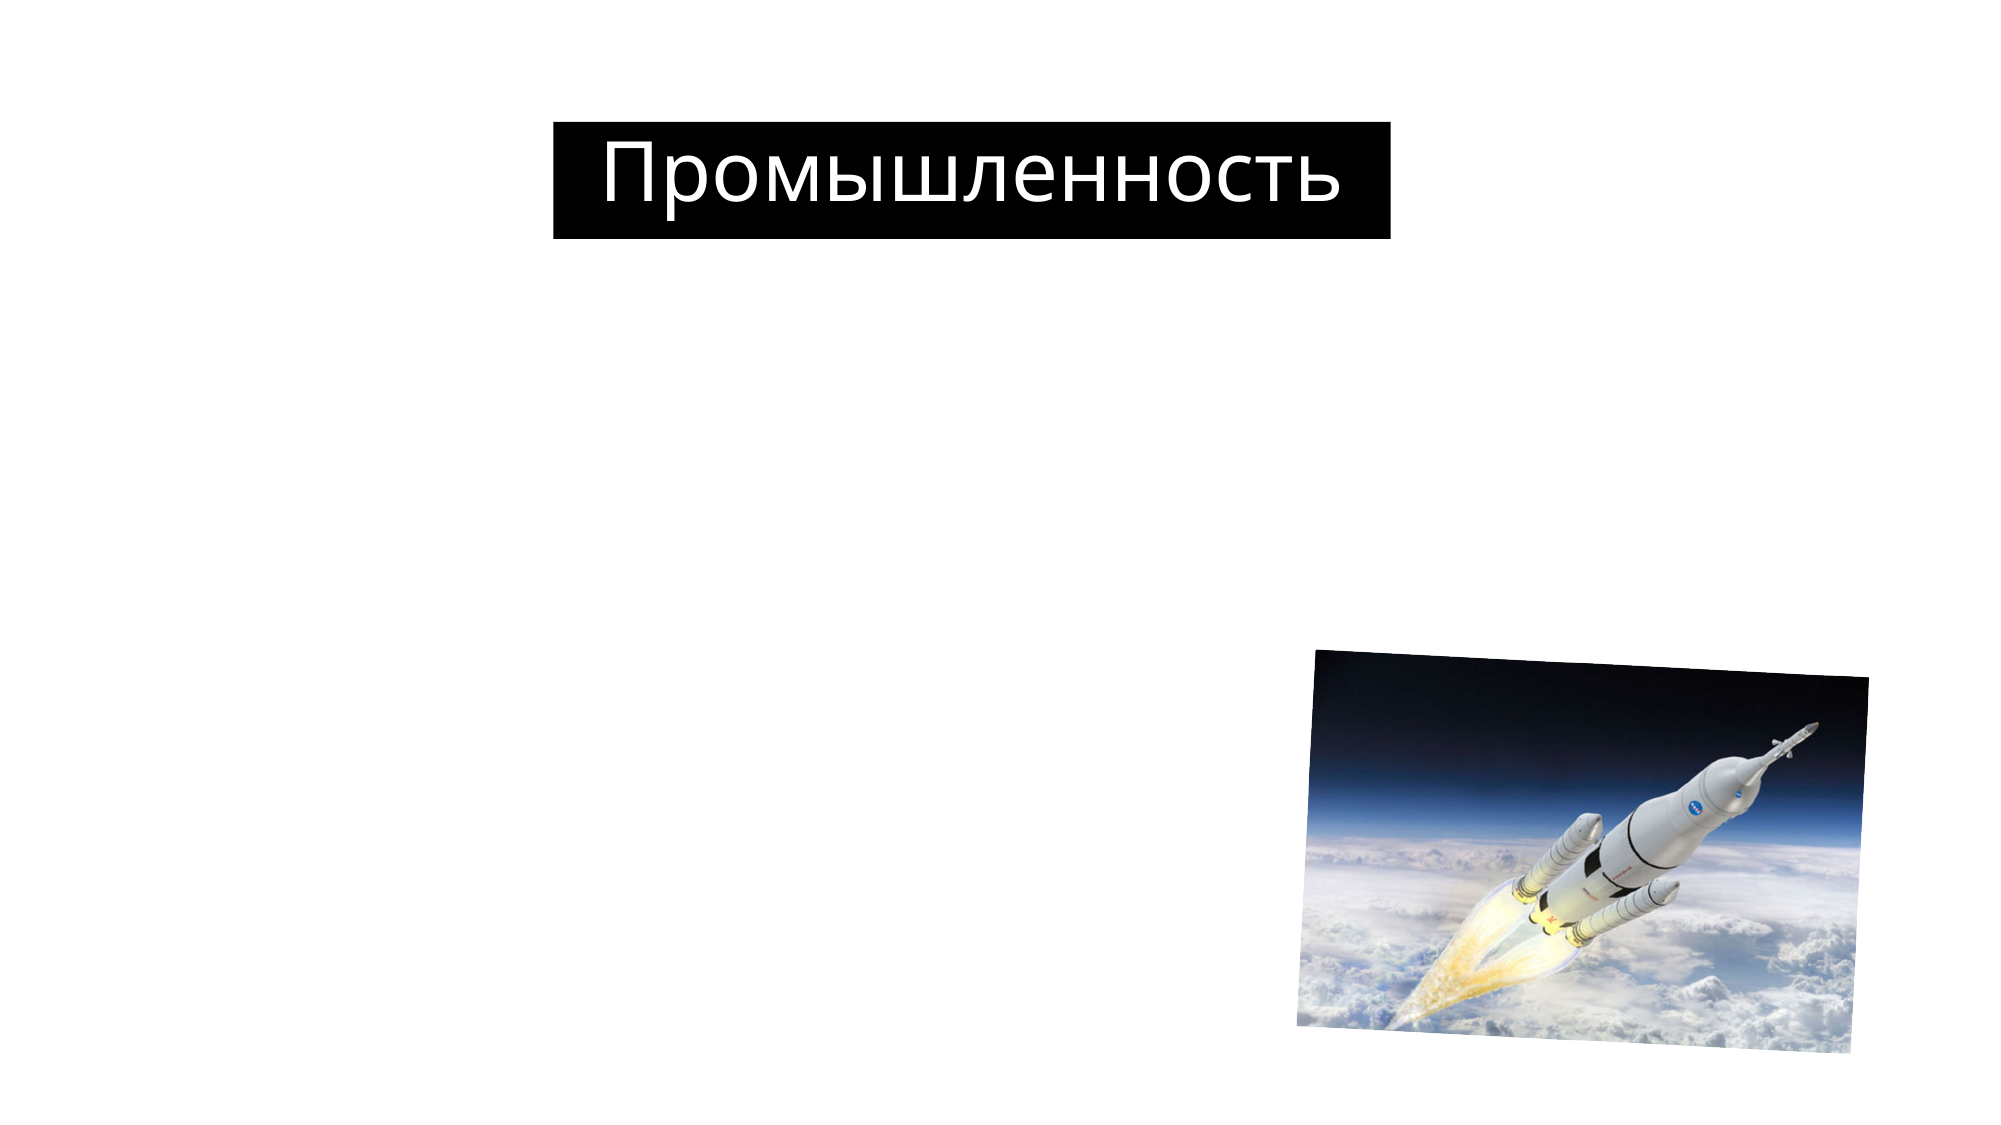

Промышленность
 Kрупнейший в общероссийском масштабе финансовый центр, международный деловой центр и центр управления большой частью экономики страны
 Производствo оптико- и радиоэлектронных приборов, авиационной и космической аппаратуры, высокоточных механических приборов
Государственный космический научно-производственный центр имени М. В. Хруничева
Московский нефтеперерабатывающий завод
Первое упоминание